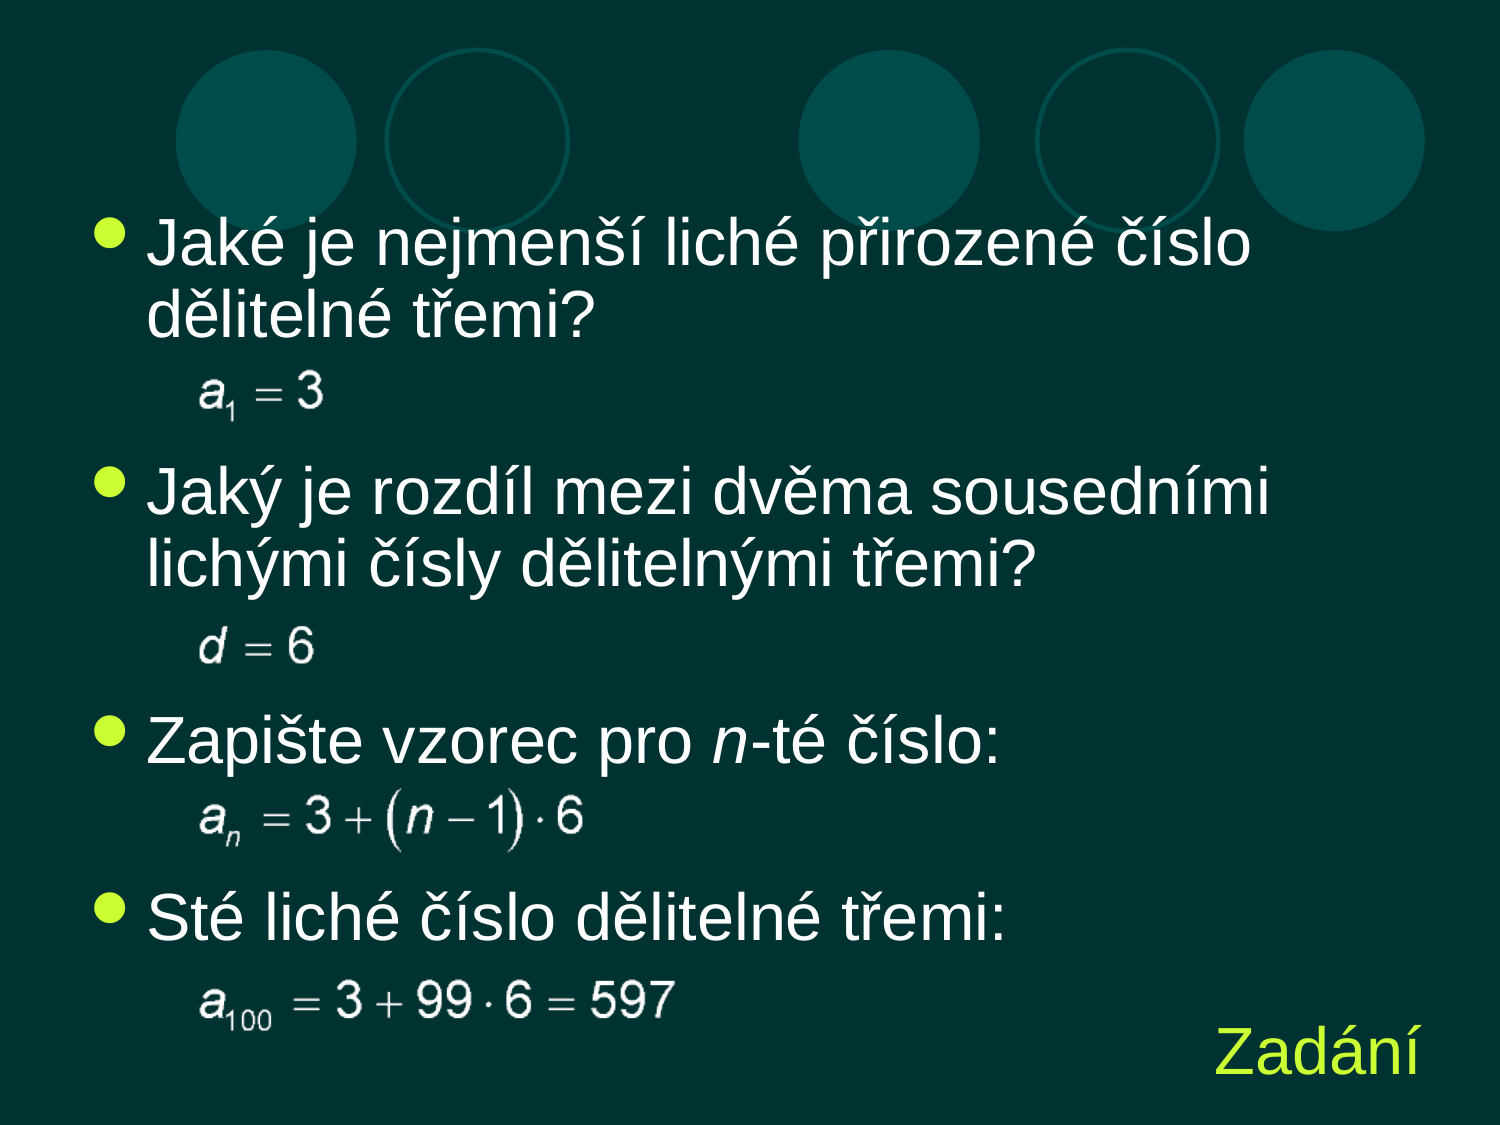

# Jaké je nejmenší liché přirozené číslo dělitelné třemi?
Jaký je rozdíl mezi dvěma sousedními lichými čísly dělitelnými třemi?
Zapište vzorec pro n-té číslo:
Sté liché číslo dělitelné třemi:
Zadání